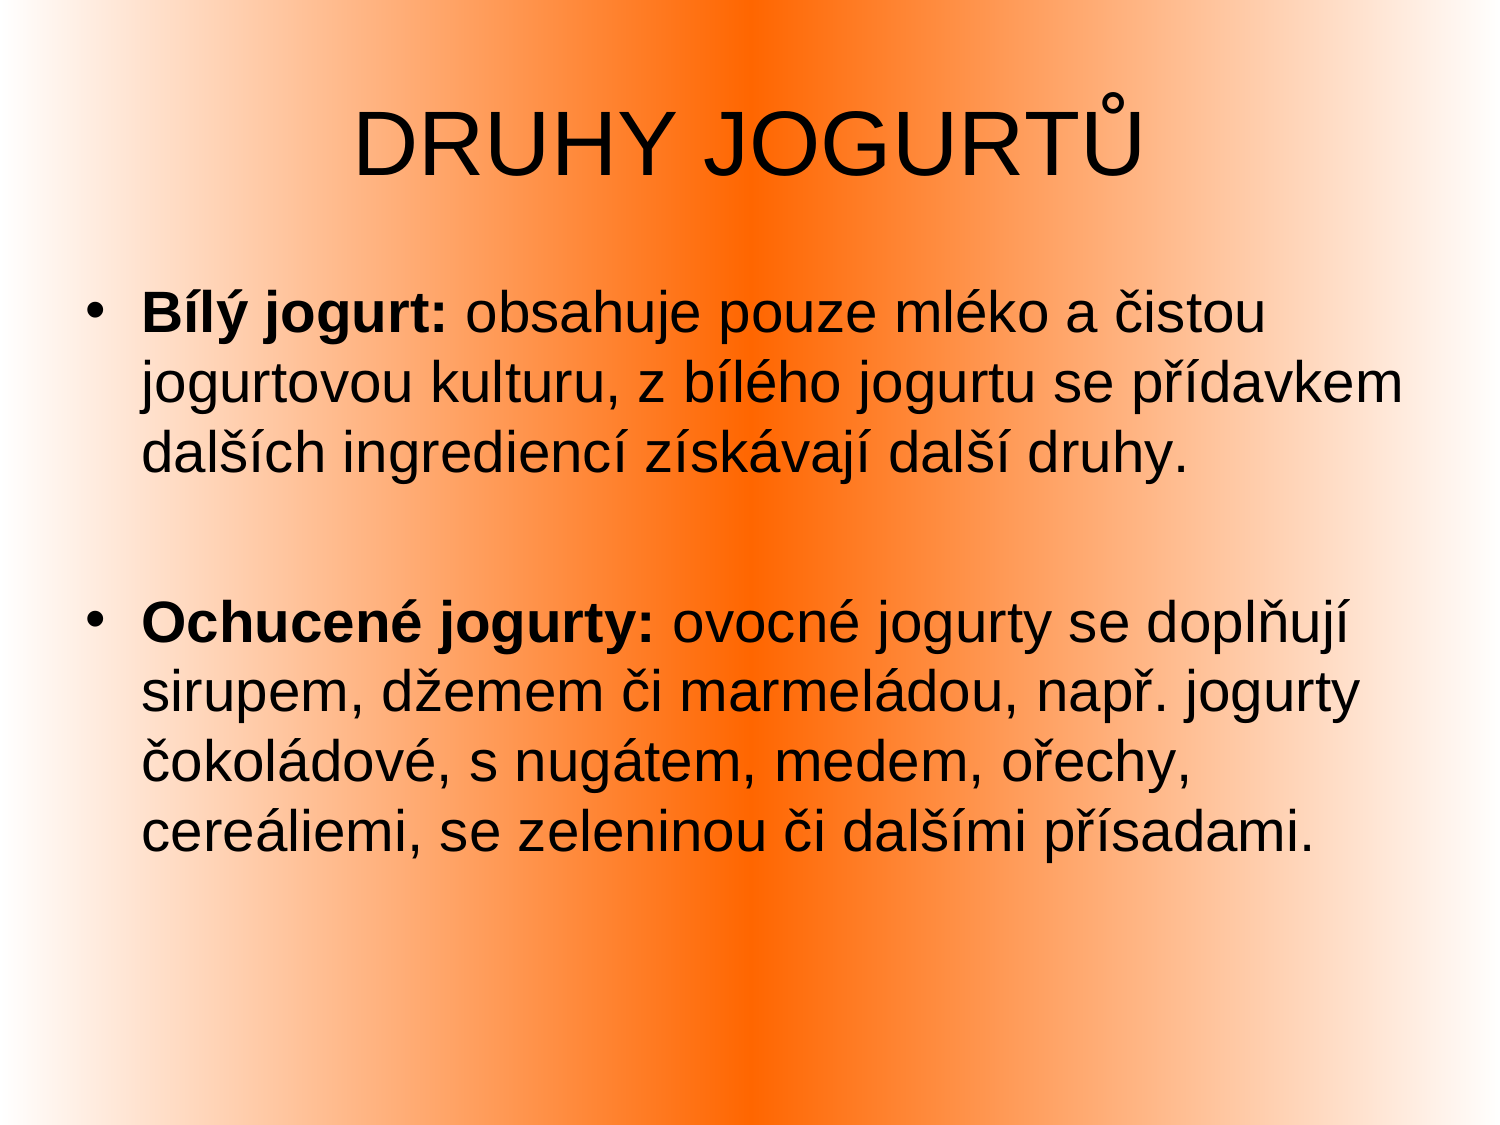

# DRUHY JOGURTŮ
Bílý jogurt: obsahuje pouze mléko a čistou jogurtovou kulturu, z bílého jogurtu se přídavkem dalších ingrediencí získávají další druhy.
Ochucené jogurty: ovocné jogurty se doplňují sirupem, džemem či marmeládou, např. jogurty čokoládové, s nugátem, medem, ořechy, cereáliemi, se zeleninou či dalšími přísadami.